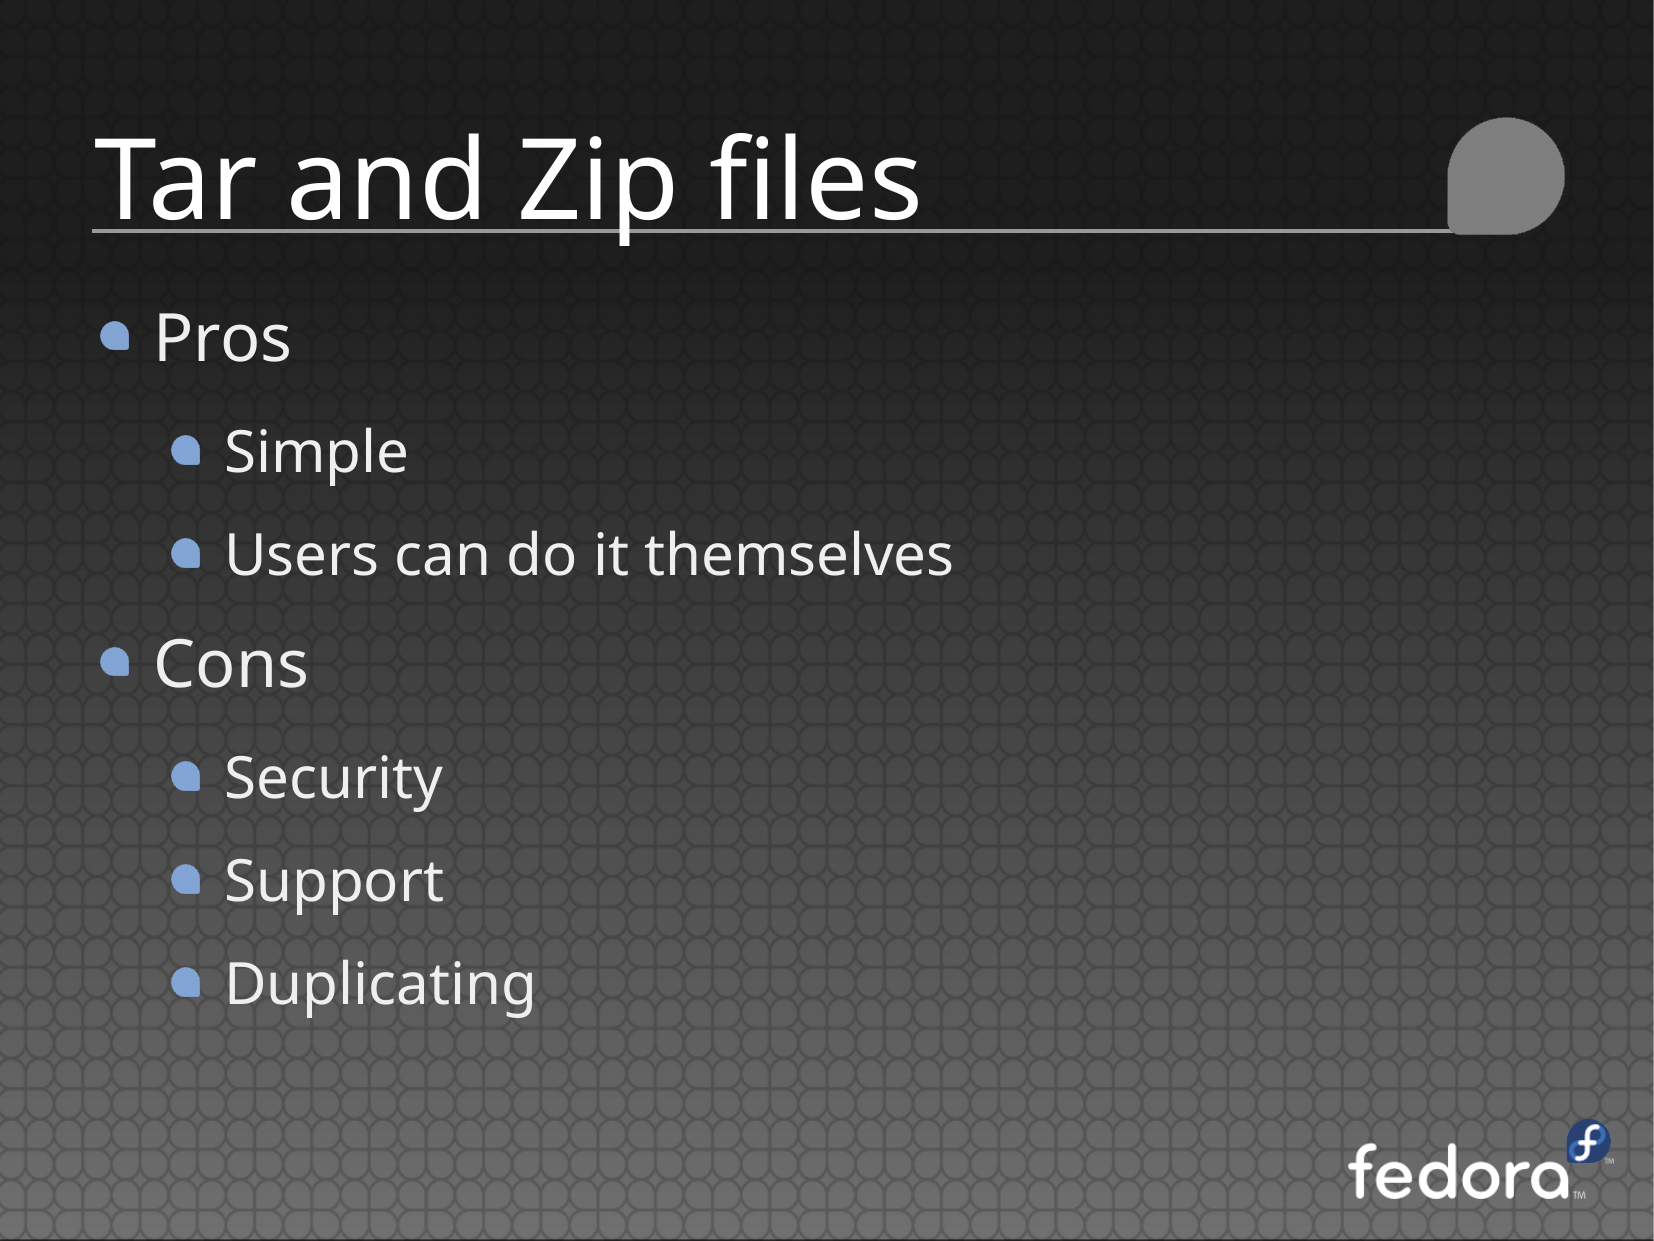

Tar and Zip files
# Pros
Simple
Users can do it themselves
Cons
Security
Support
Duplicating